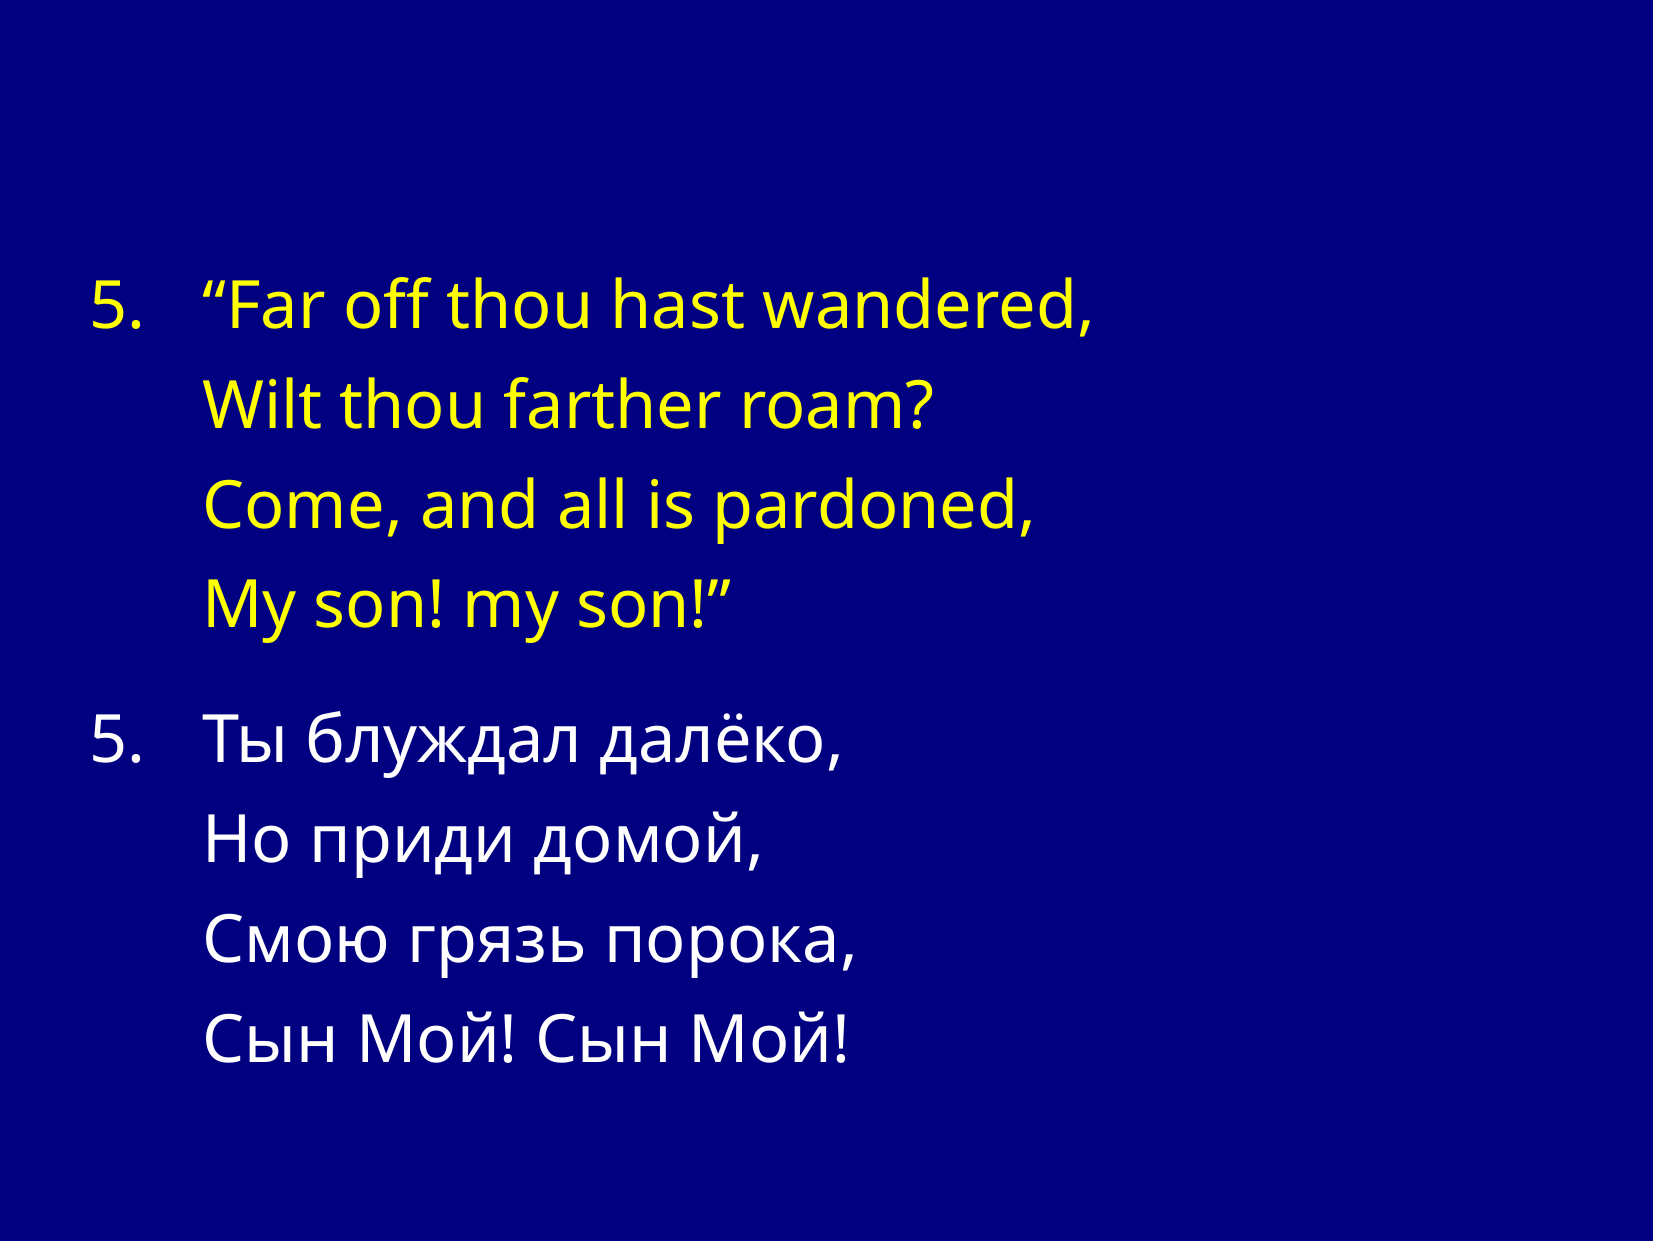

5.	“Far off thou hast wandered,
	Wilt thou farther roam?
	Come, and all is pardoned,
	My son! my son!”
5.	Ты блуждал далёко,
	Но приди домой,
	Смою грязь порока,
	Сын Мой! Сын Мой!